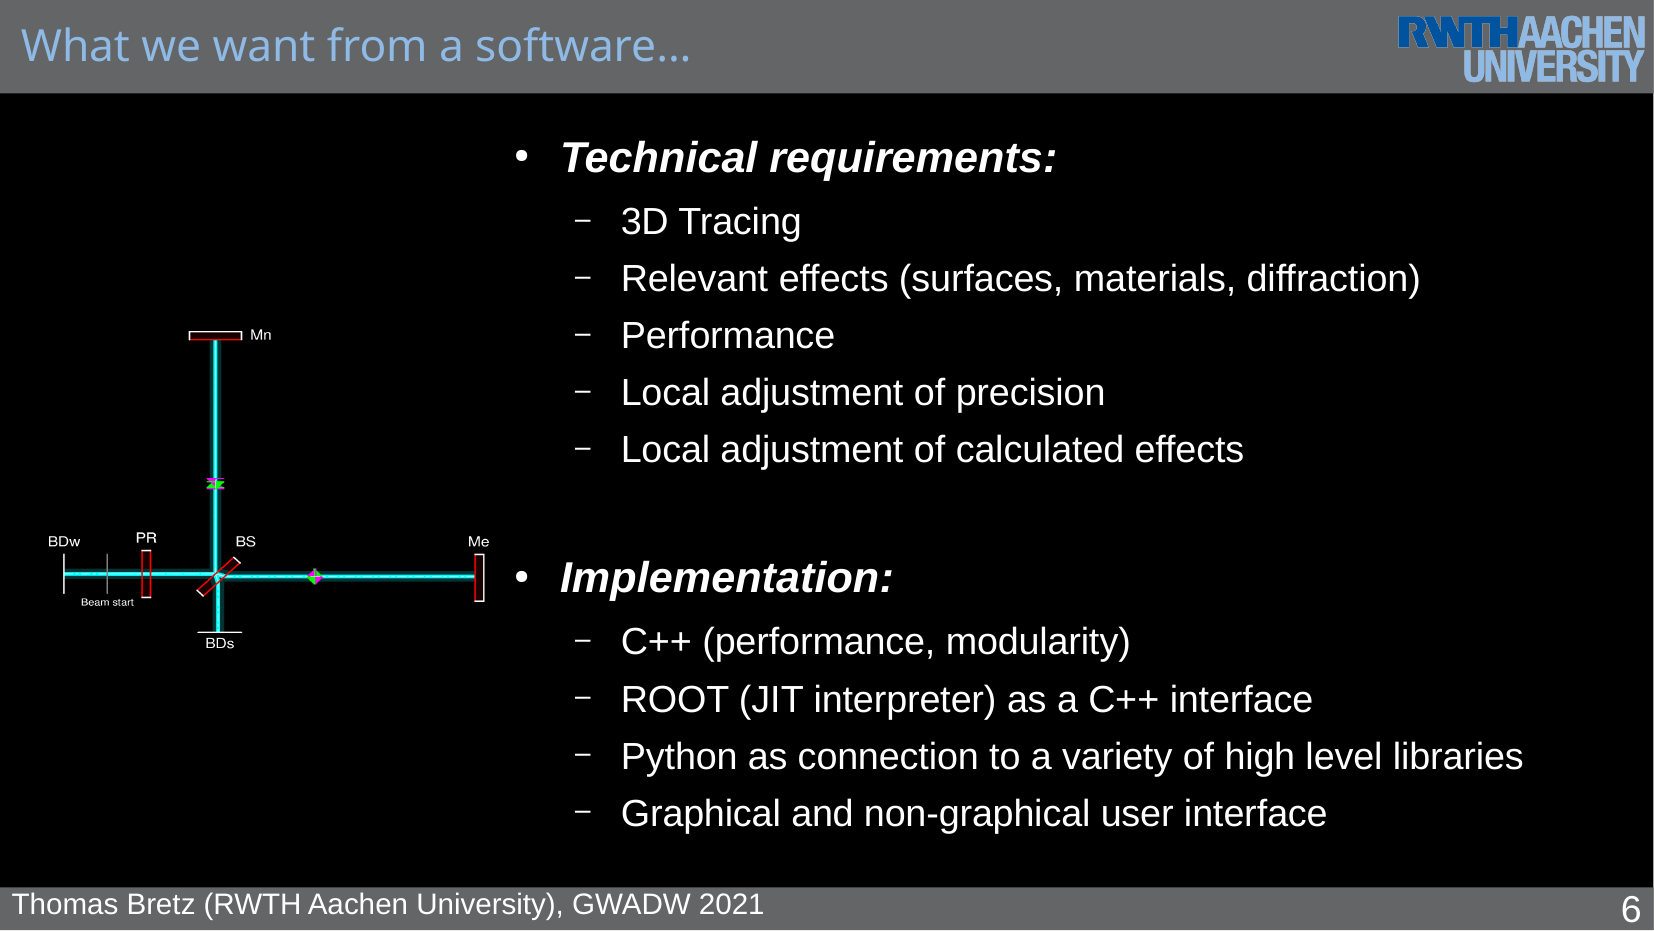

# What we want from a software...
Technical requirements:
3D Tracing
Relevant effects (surfaces, materials, diffraction)
Performance
Local adjustment of precision
Local adjustment of calculated effects
Implementation:
C++ (performance, modularity)
ROOT (JIT interpreter) as a C++ interface
Python as connection to a variety of high level libraries
Graphical and non-graphical user interface
Thomas Bretz (RWTH Aachen University), GWADW 2021
6